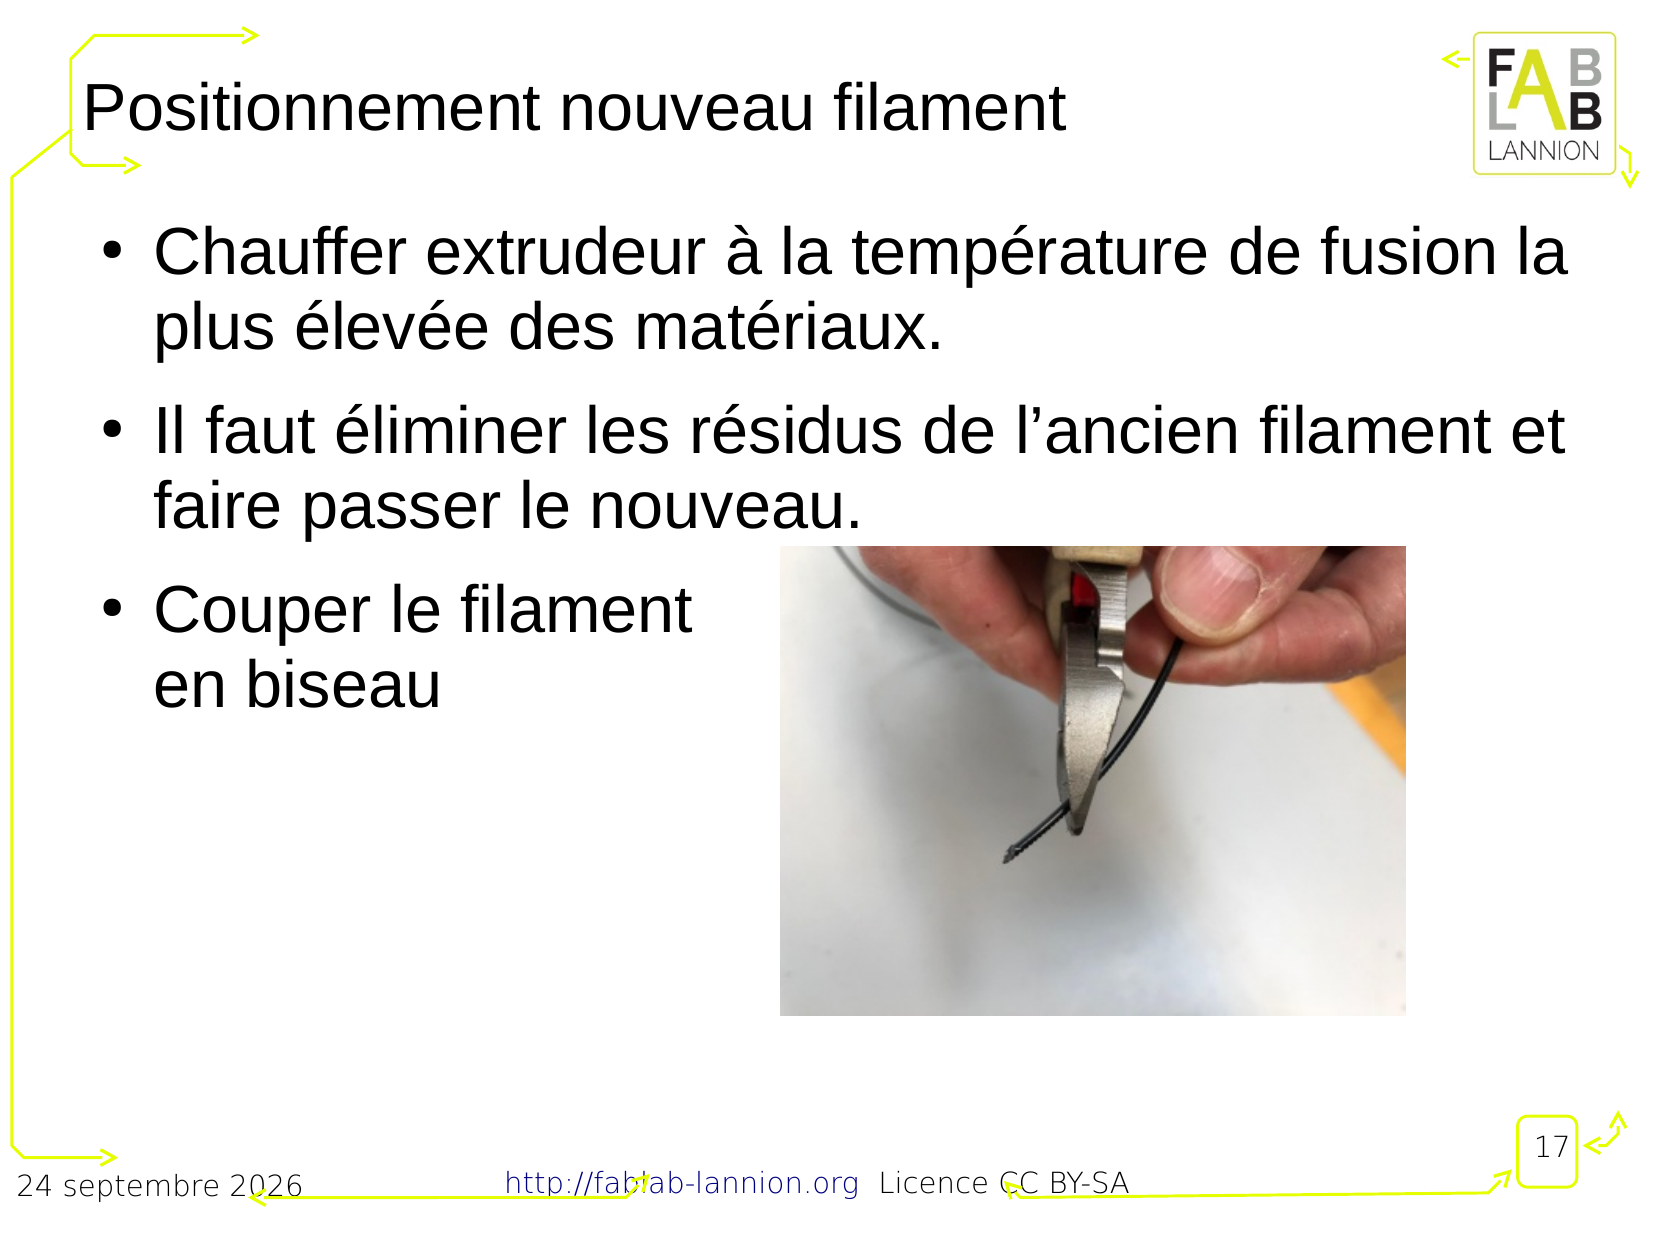

# Positionnement nouveau filament
Chauffer extrudeur à la température de fusion la plus élevée des matériaux.
Il faut éliminer les résidus de l’ancien filament et faire passer le nouveau.
Couper le filament
en biseau
17